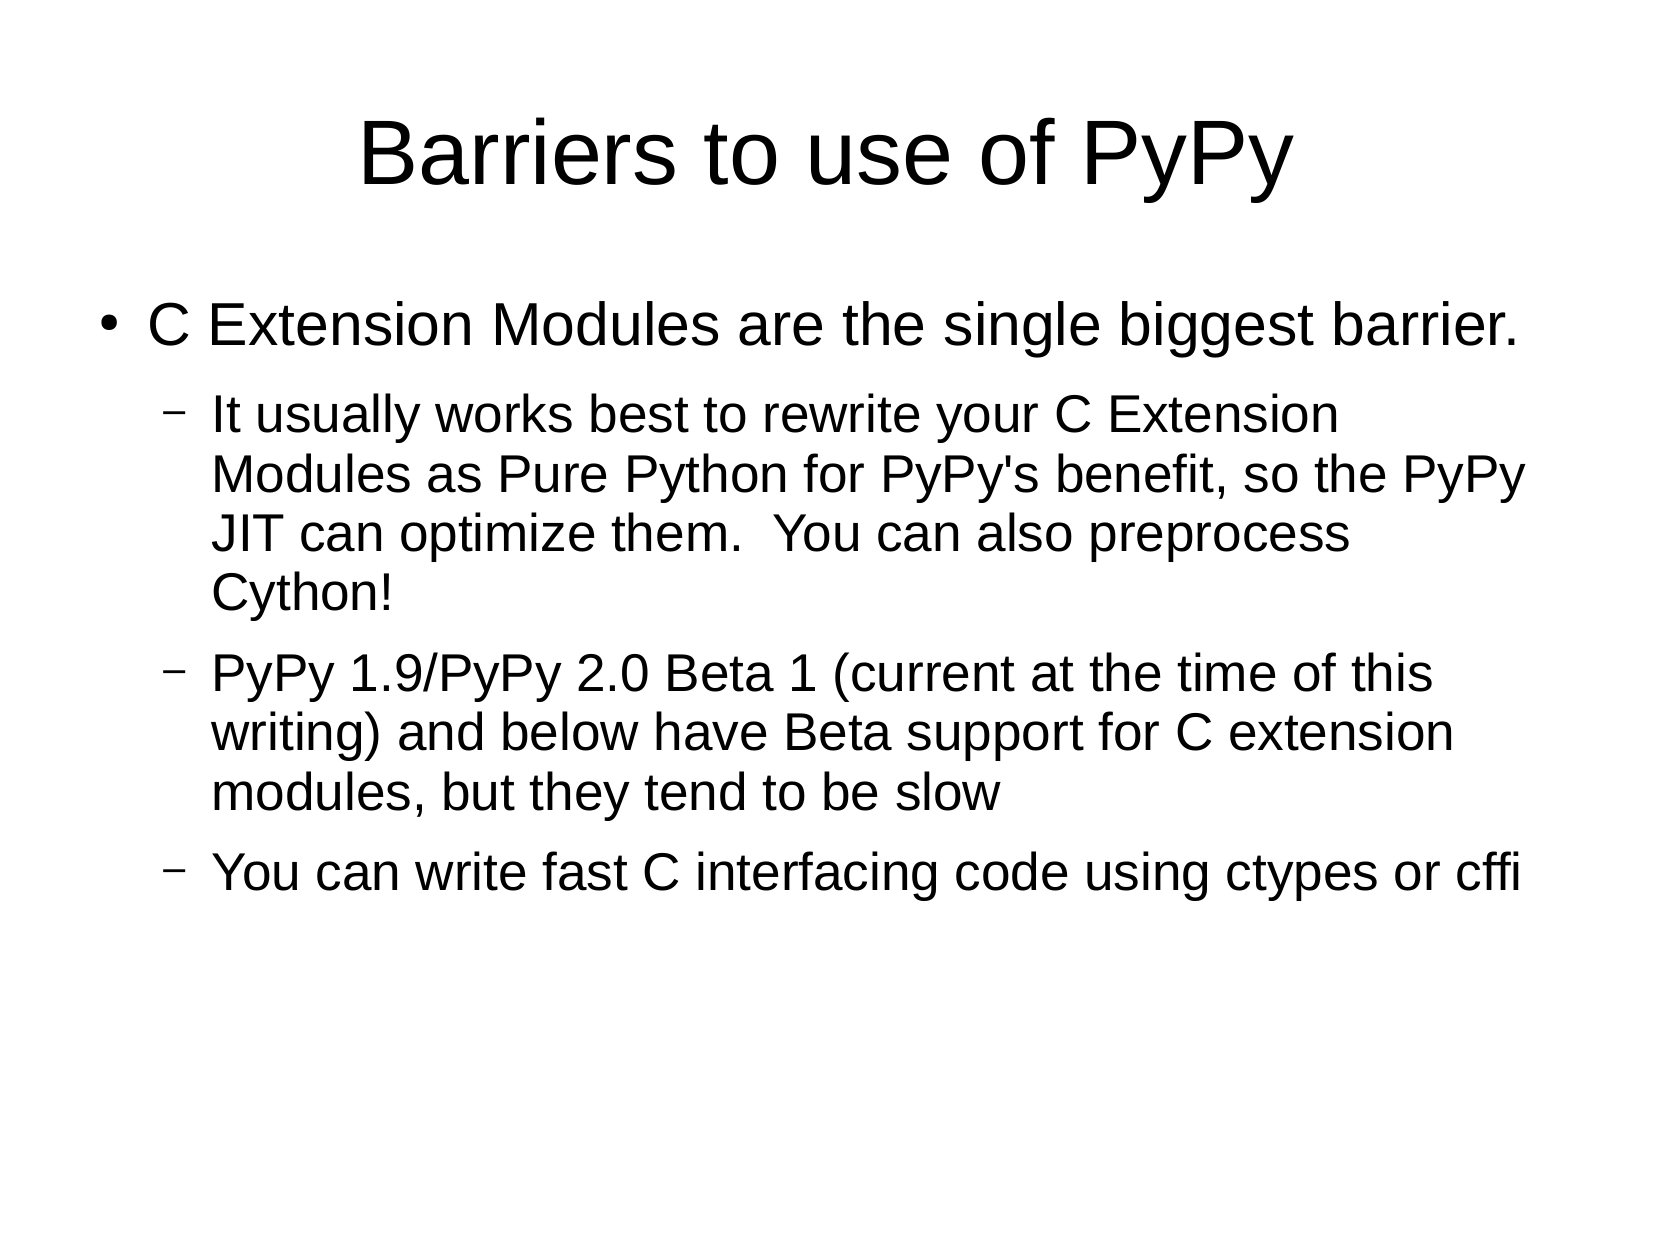

# Barriers to use of PyPy
C Extension Modules are the single biggest barrier.
It usually works best to rewrite your C Extension Modules as Pure Python for PyPy's benefit, so the PyPy JIT can optimize them. You can also preprocess Cython!
PyPy 1.9/PyPy 2.0 Beta 1 (current at the time of this writing) and below have Beta support for C extension modules, but they tend to be slow
You can write fast C interfacing code using ctypes or cffi